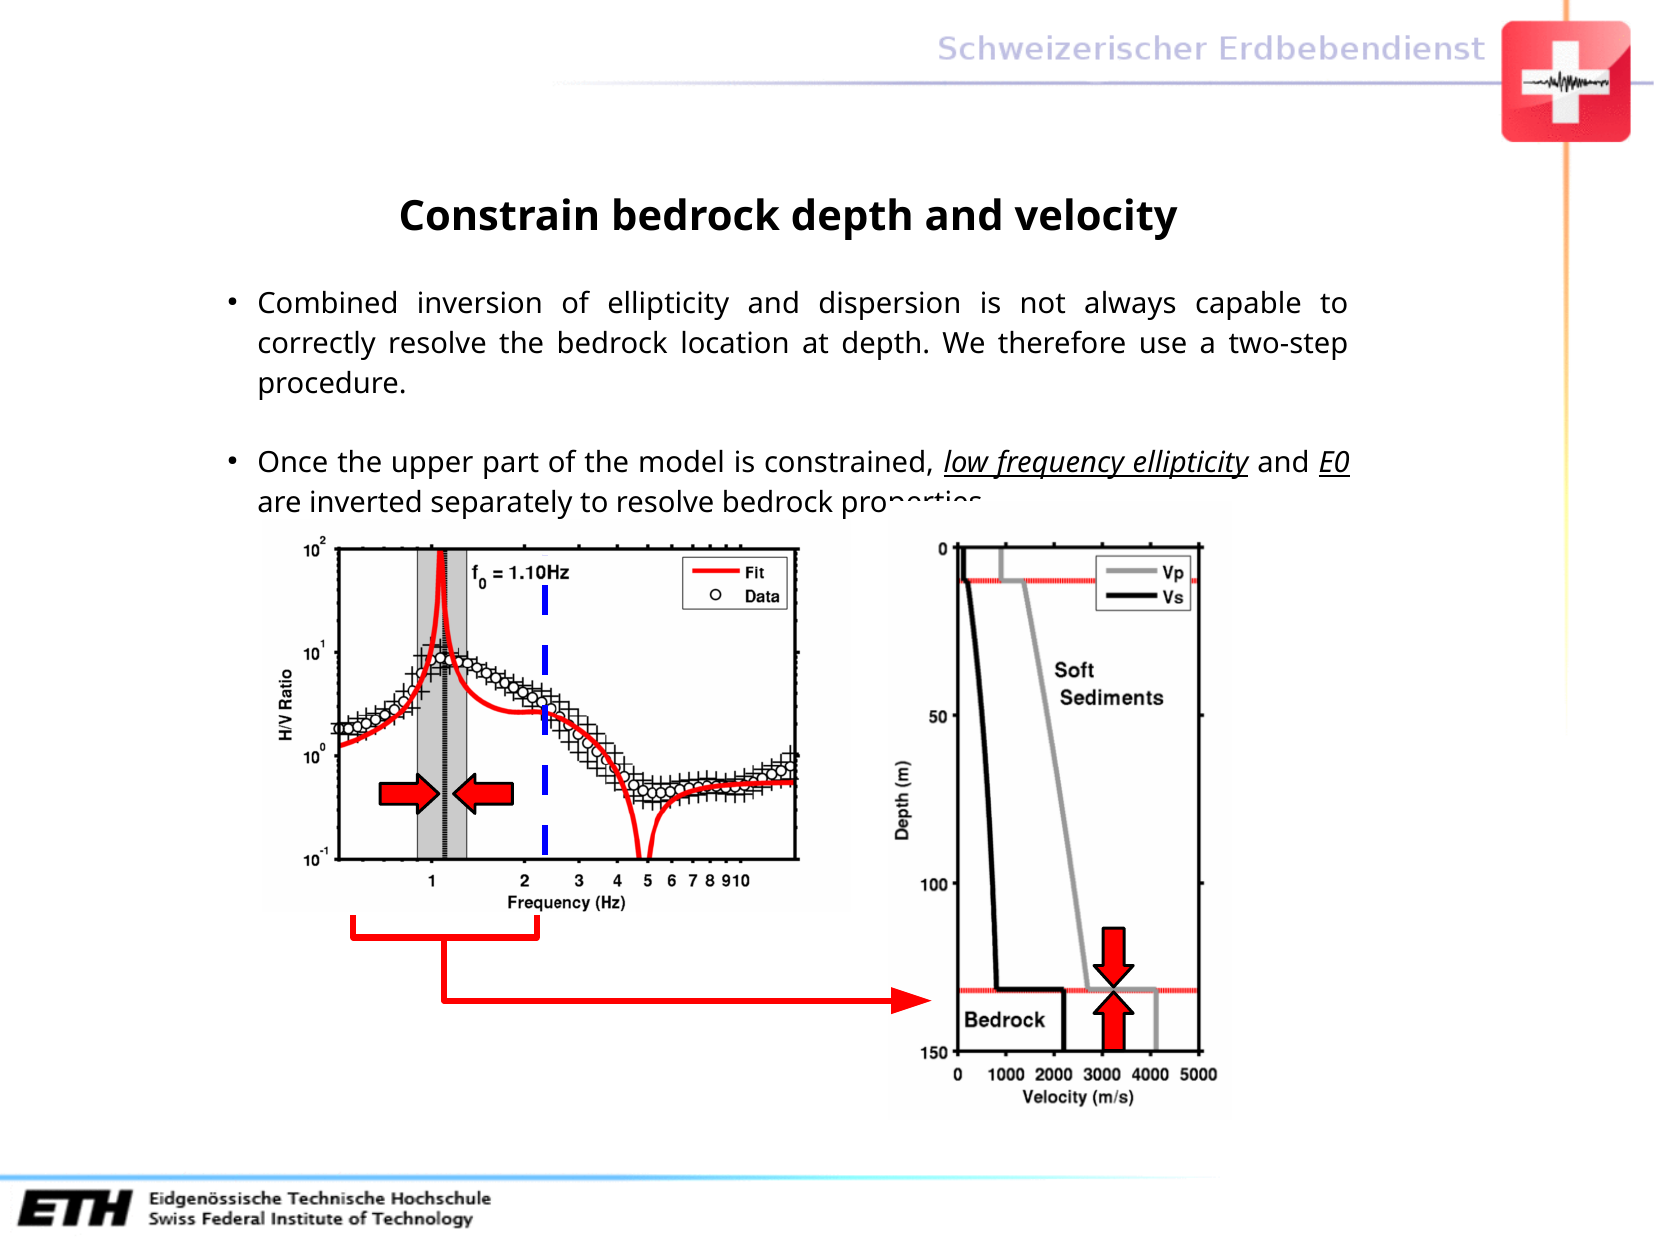

Constrain bedrock depth and velocity
Combined inversion of ellipticity and dispersion is not always capable to correctly resolve the bedrock location at depth. We therefore use a two-step procedure.
Once the upper part of the model is constrained, low frequency ellipticity and E0 are inverted separately to resolve bedrock properties.